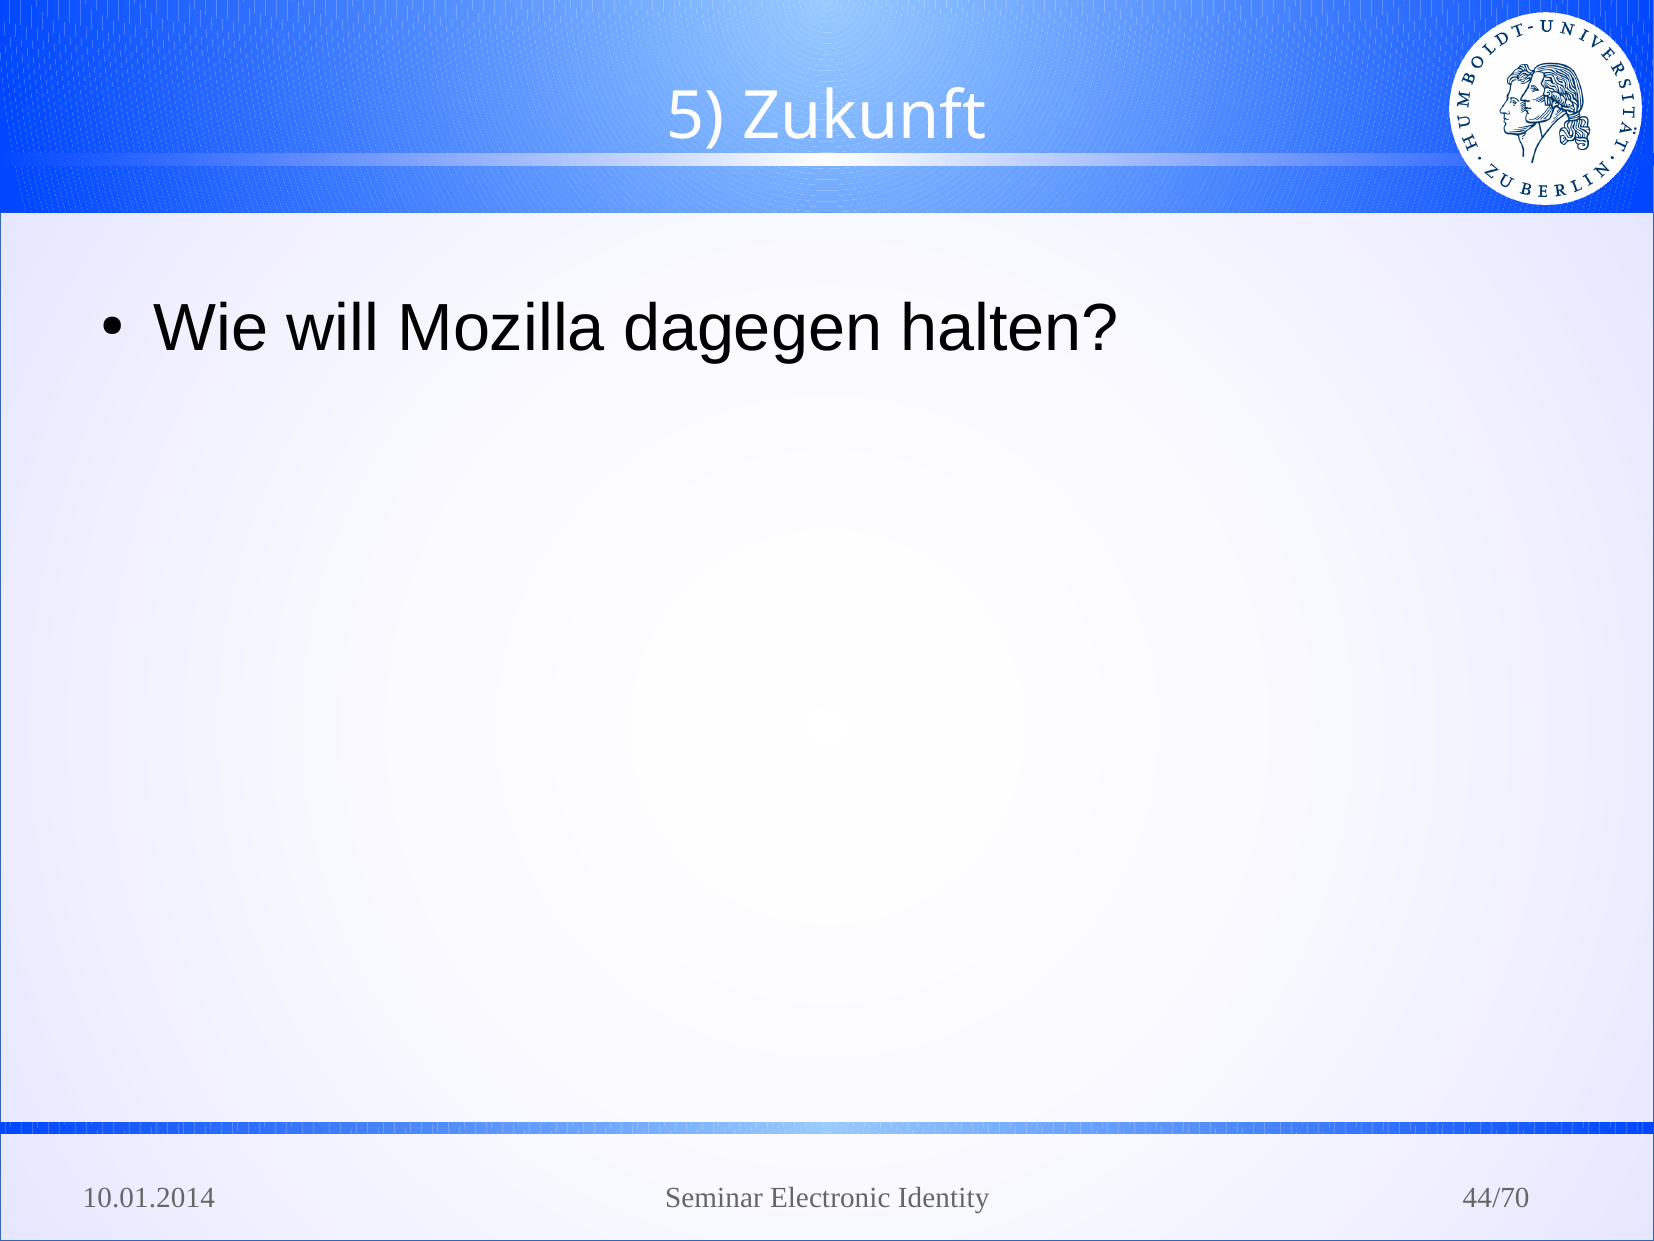

# 5) Zukunft
Wie will Mozilla dagegen halten?
10.01.2014
Seminar Electronic Identity